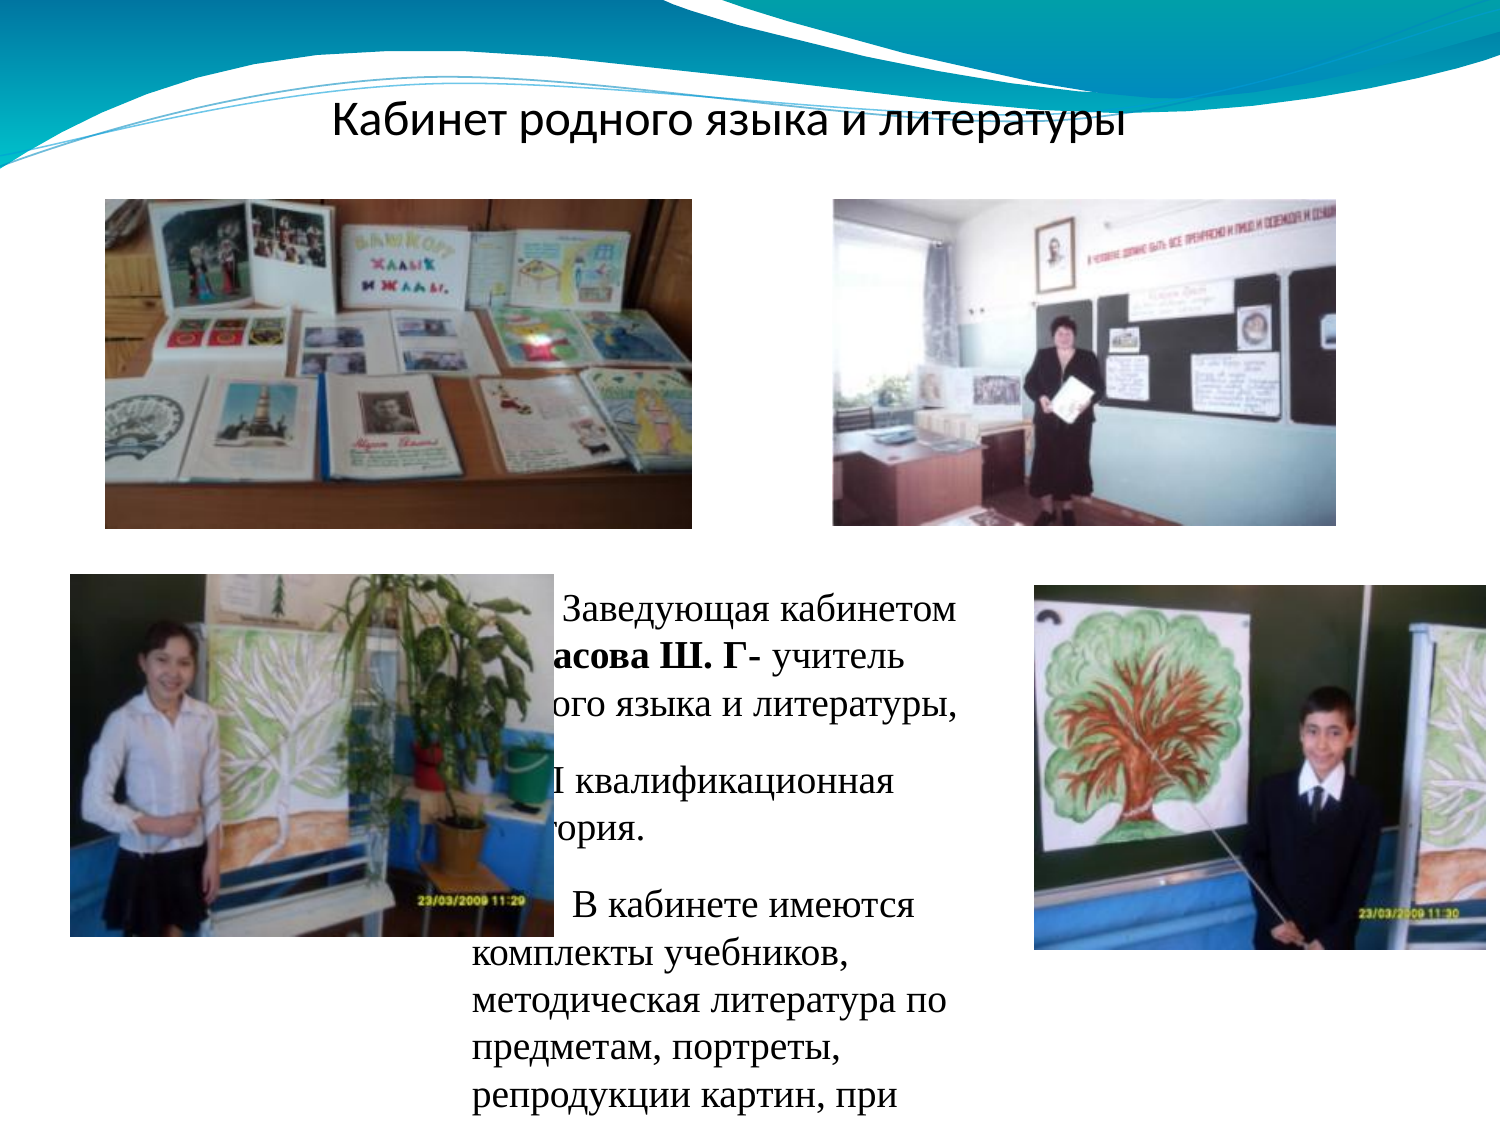

# Кабинет родного языка и литературы
 Заведующая кабинетом Аюкасова Ш. Г- учитель родного языка и литературы,
 I квалификационная категория.
 В кабинете имеются комплекты учебников, методическая литература по предметам, портреты, репродукции картин, при помощи которых проводятся уроки. Все это систематизировано по темам и разделам.
 На передней стене расположена доска. Слева и справа от доски, на стенах, висят таблицы, на задней стене расположены портреты знаменитых башкирских писателей. Вся учебная научно –методическая литература и творческие работы учащихся находится в книжных шкафах.
 В кабинете расположены генеалогические древа сделанные руками учащихся и родителей.